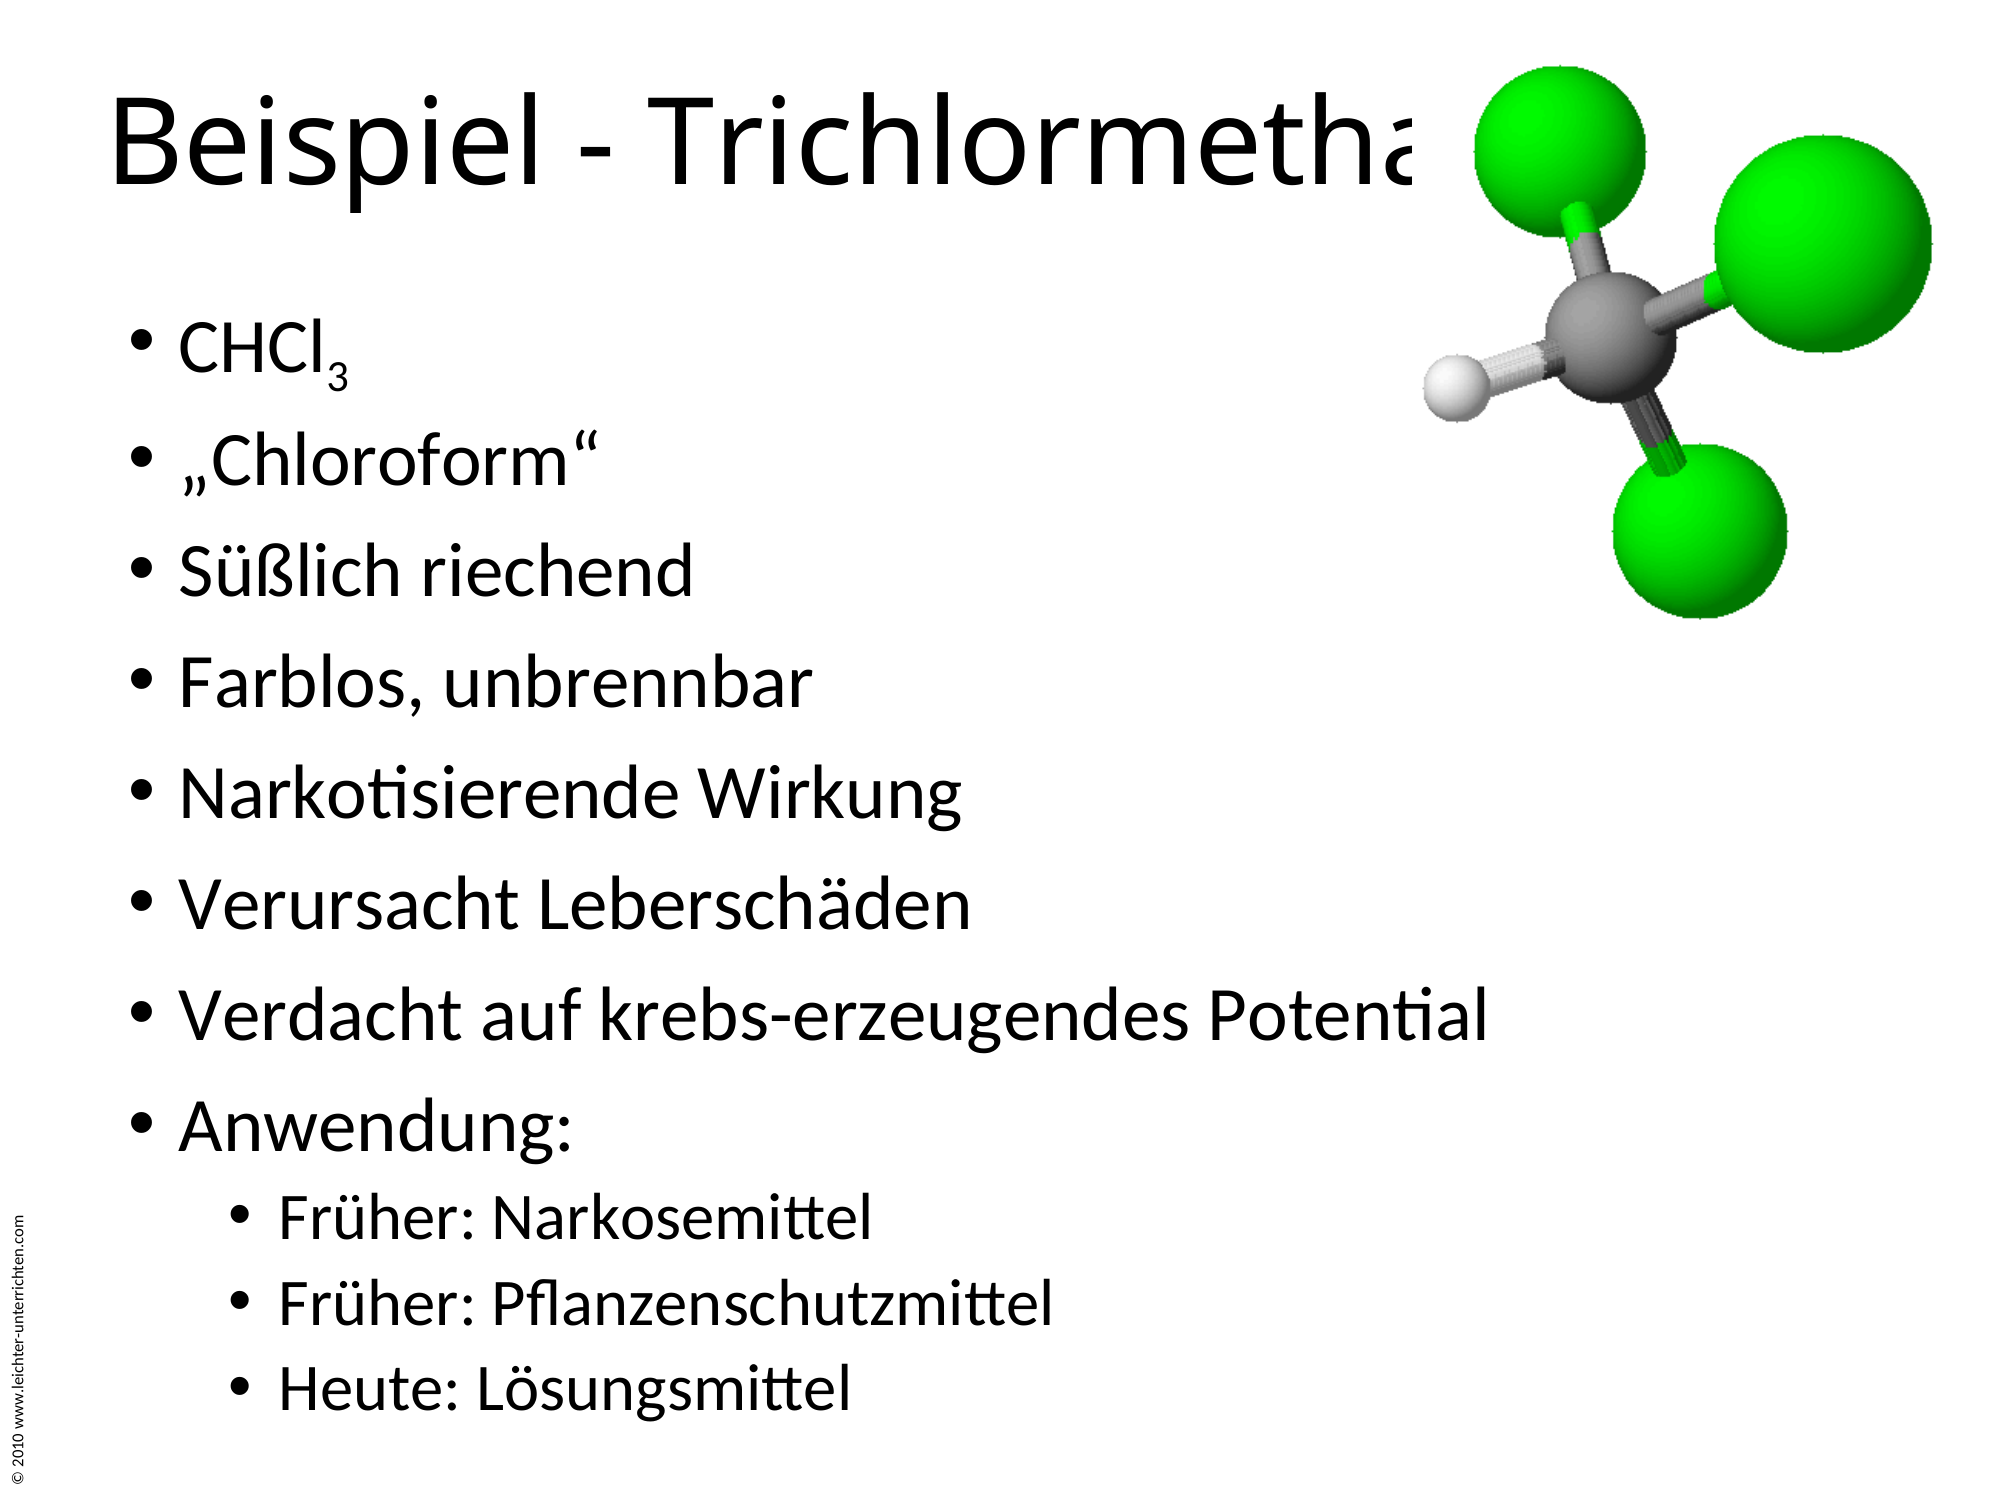

# Beispiel - Trichlormethan
CHCl3
„Chloroform“
Süßlich riechend
Farblos, unbrennbar
Narkotisierende Wirkung
Verursacht Leberschäden
Verdacht auf krebs-erzeugendes Potential
Anwendung:
Früher: Narkosemittel
Früher: Pflanzenschutzmittel
Heute: Lösungsmittel